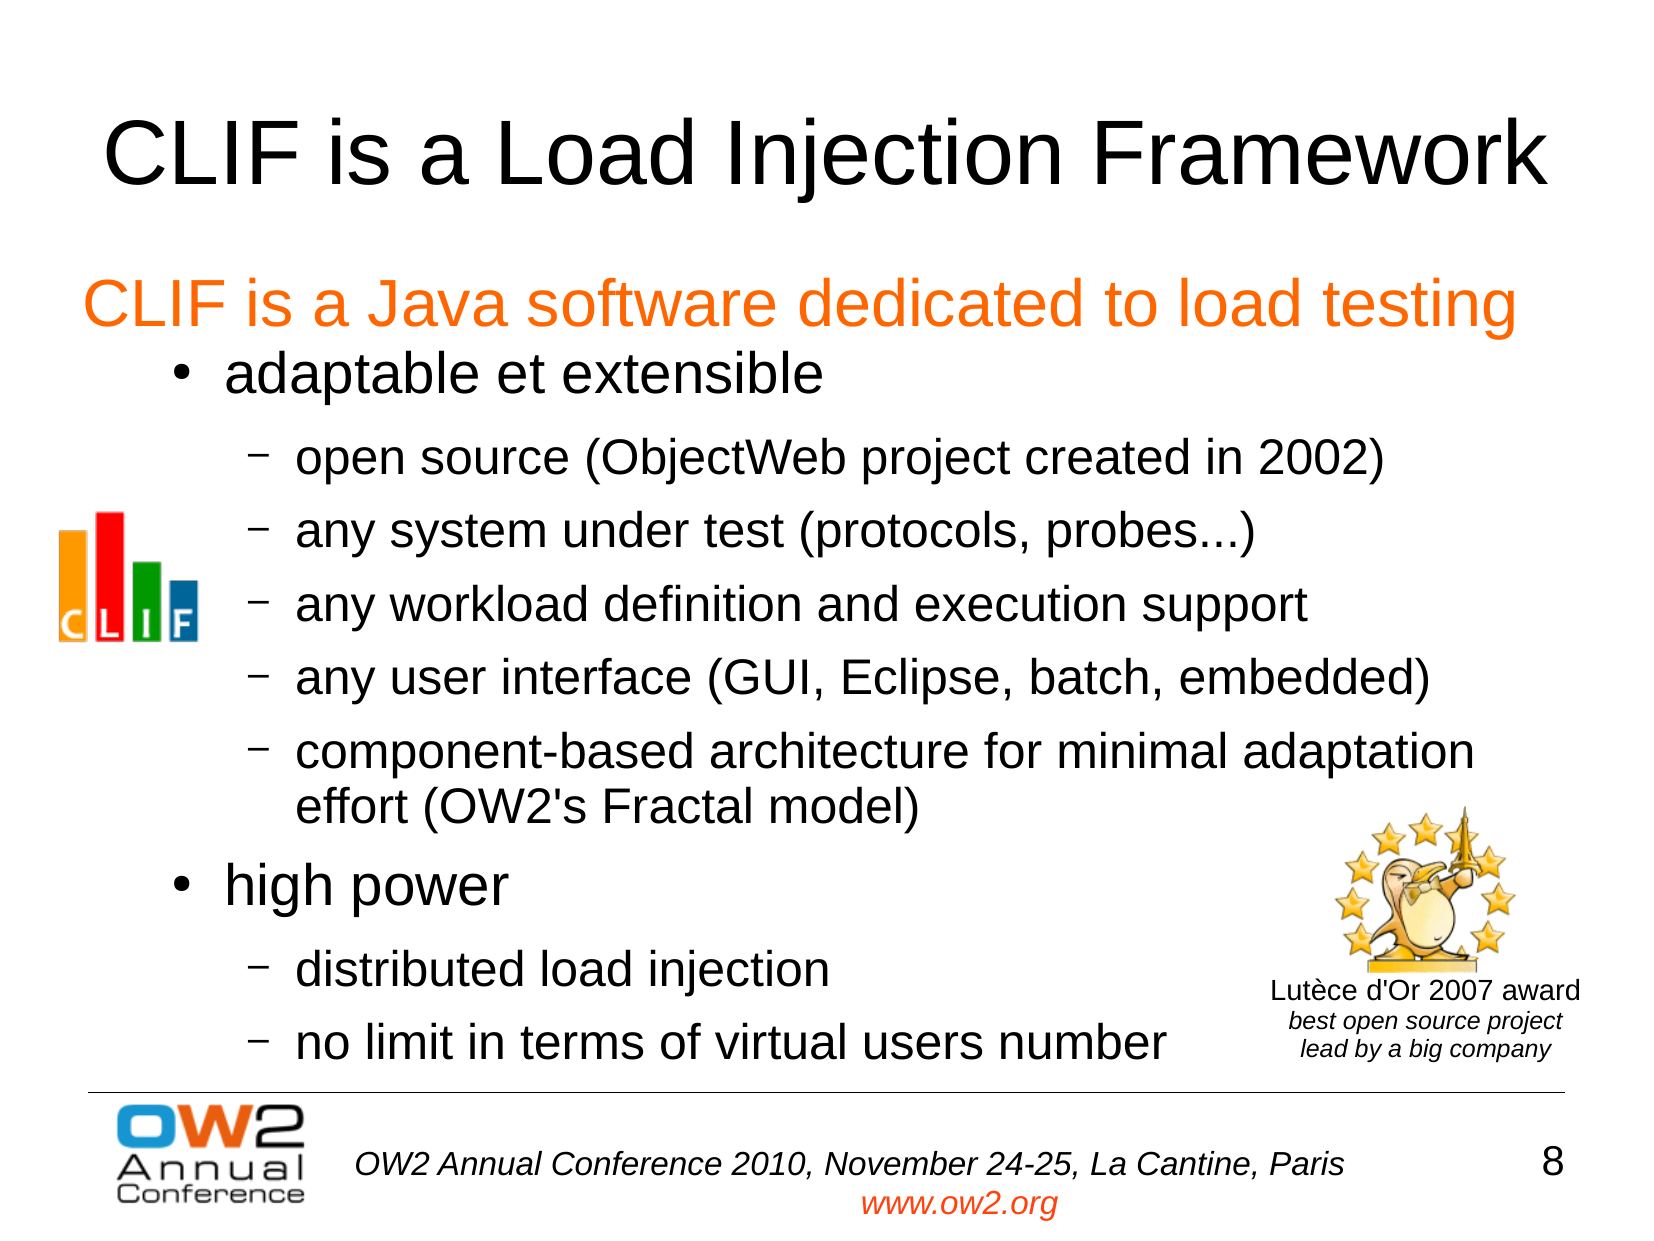

# CLIF is a Load Injection Framework
CLIF is a Java software dedicated to load testing
adaptable et extensible
open source (ObjectWeb project created in 2002)
any system under test (protocols, probes...)
any workload definition and execution support
any user interface (GUI, Eclipse, batch, embedded)
component-based architecture for minimal adaptation effort (OW2's Fractal model)
high power
distributed load injection
no limit in terms of virtual users number
Lutèce d'Or 2007 award
best open source project lead by a big company